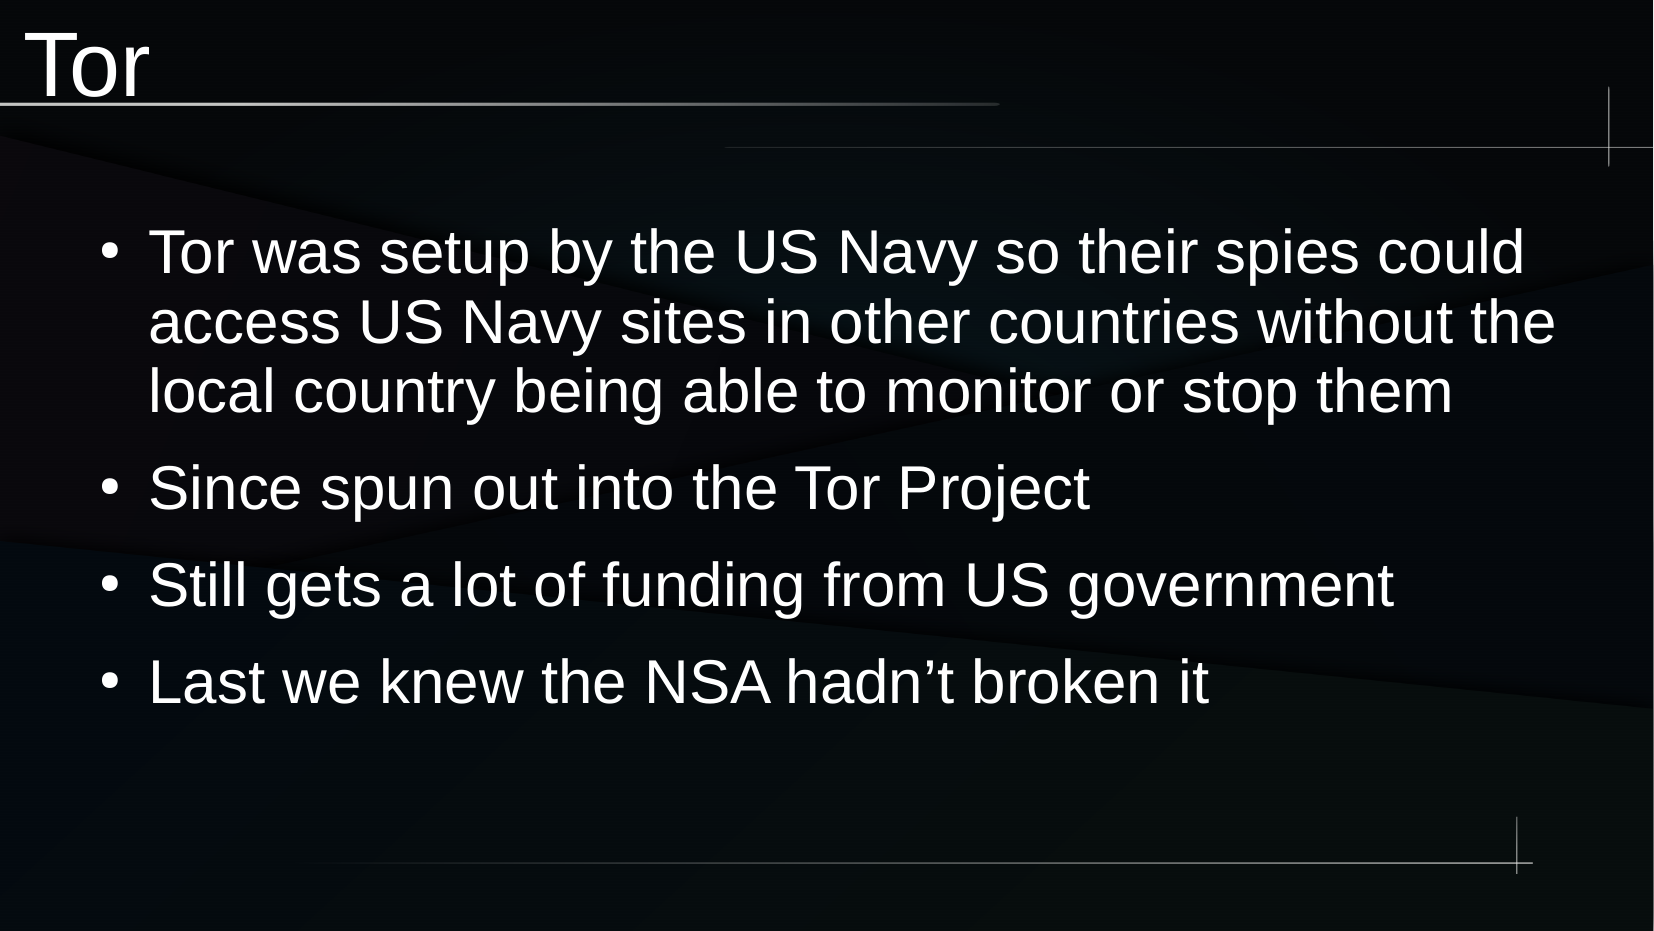

# Tor
Tor was setup by the US Navy so their spies could access US Navy sites in other countries without the local country being able to monitor or stop them
Since spun out into the Tor Project
Still gets a lot of funding from US government
Last we knew the NSA hadn’t broken it